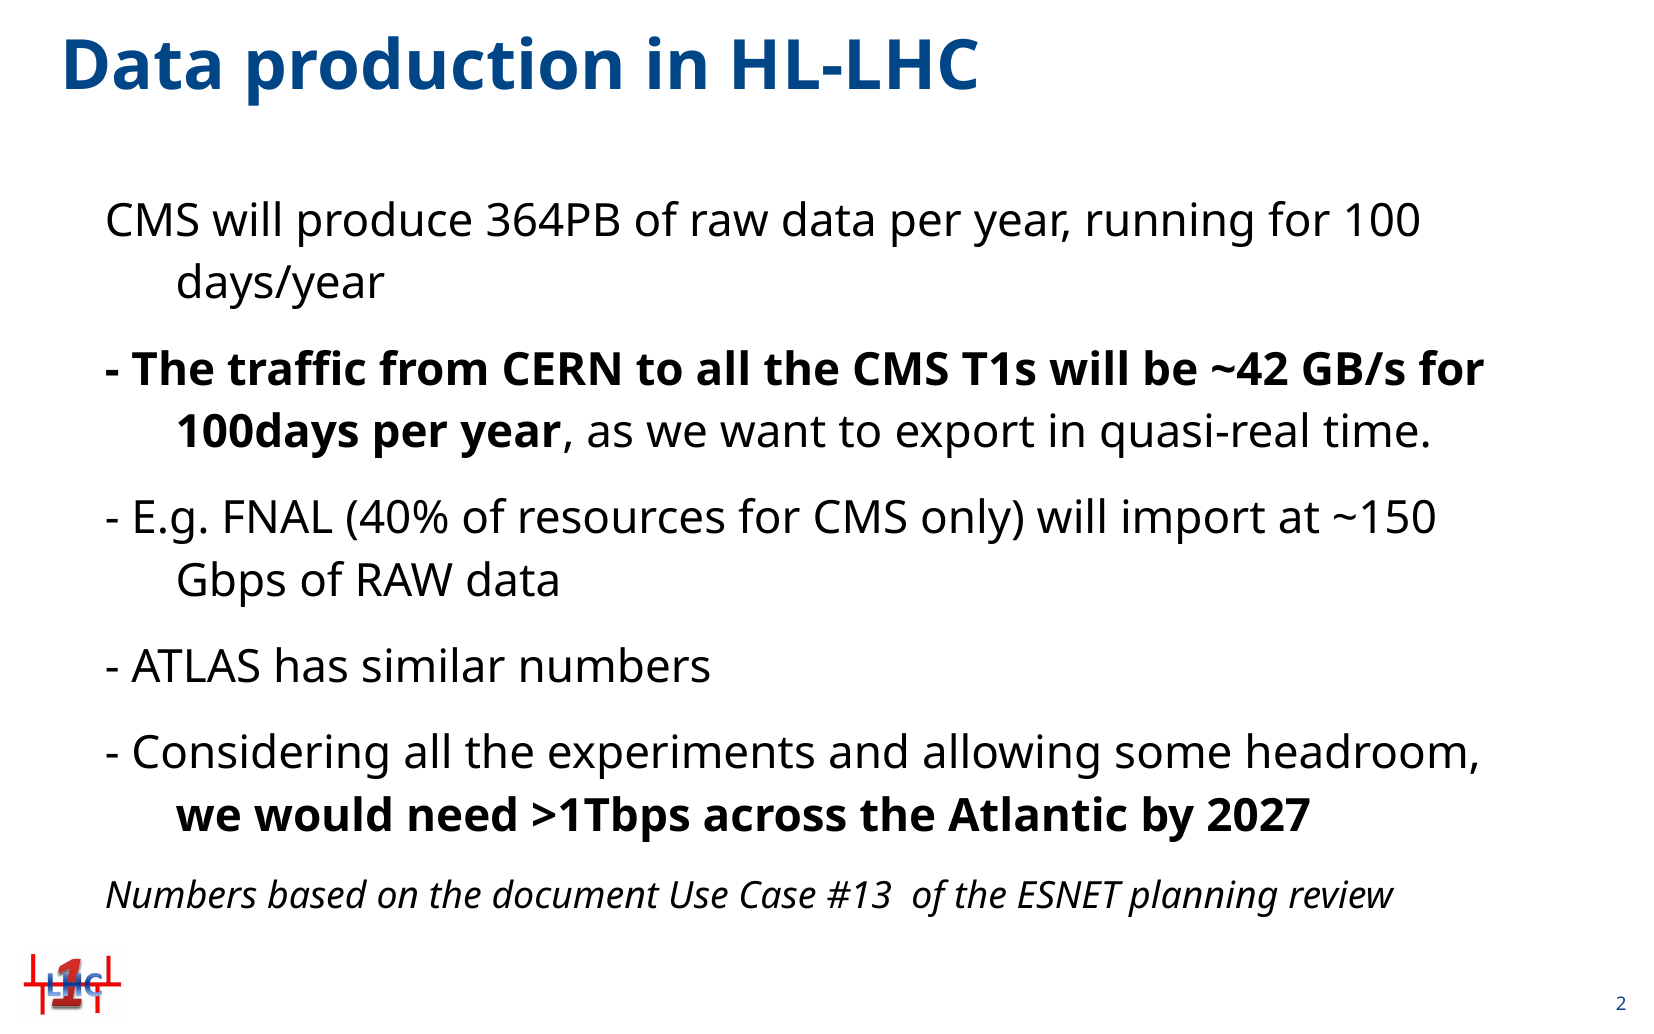

# Data production in HL-LHC
CMS will produce 364PB of raw data per year, running for 100 days/year
- The traffic from CERN to all the CMS T1s will be ~42 GB/s for 100days per year, as we want to export in quasi-real time.
- E.g. FNAL (40% of resources for CMS only) will import at ~150 Gbps of RAW data
- ATLAS has similar numbers
- Considering all the experiments and allowing some headroom, we would need >1Tbps across the Atlantic by 2027
Numbers based on the document Use Case #13 of the ESNET planning review